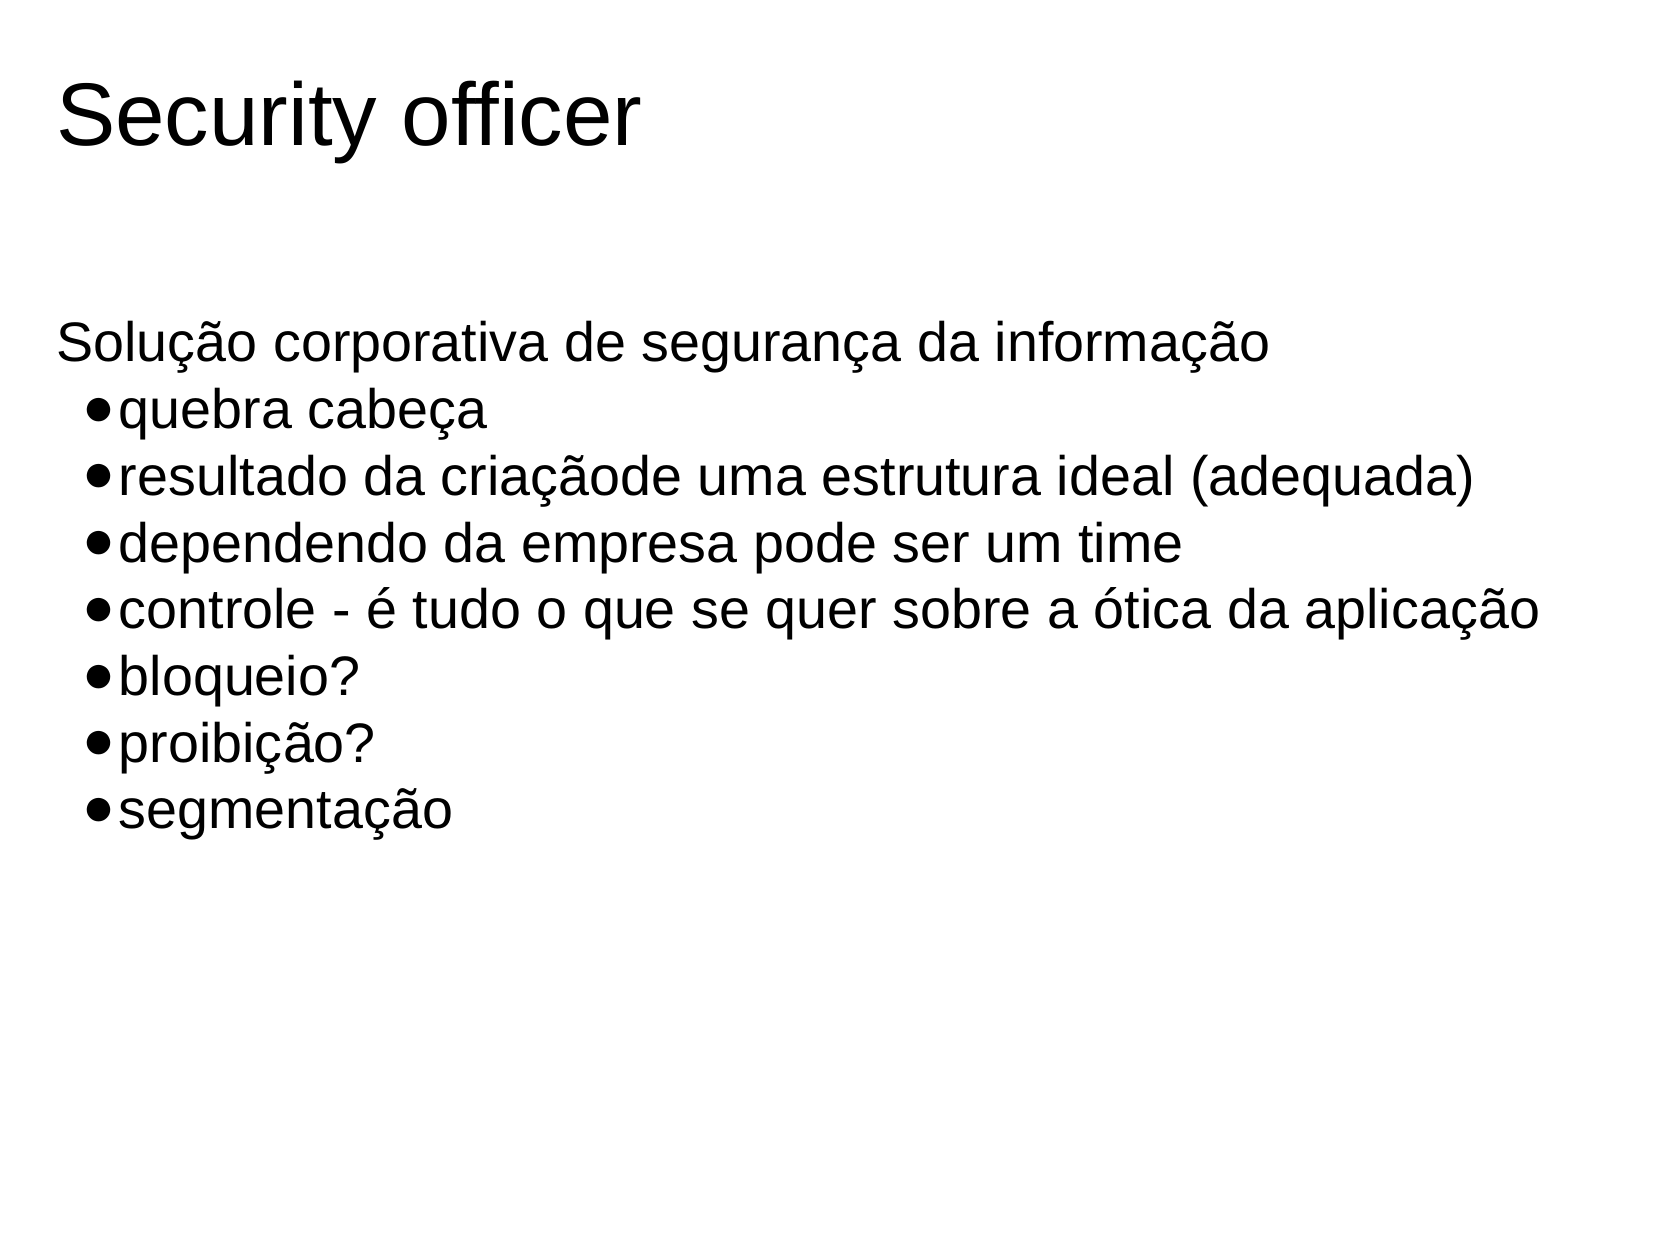

# Security officer
Solução corporativa de segurança da informação
quebra cabeça
resultado da criaçãode uma estrutura ideal (adequada)
dependendo da empresa pode ser um time
controle - é tudo o que se quer sobre a ótica da aplicação
bloqueio?
proibição?
segmentação